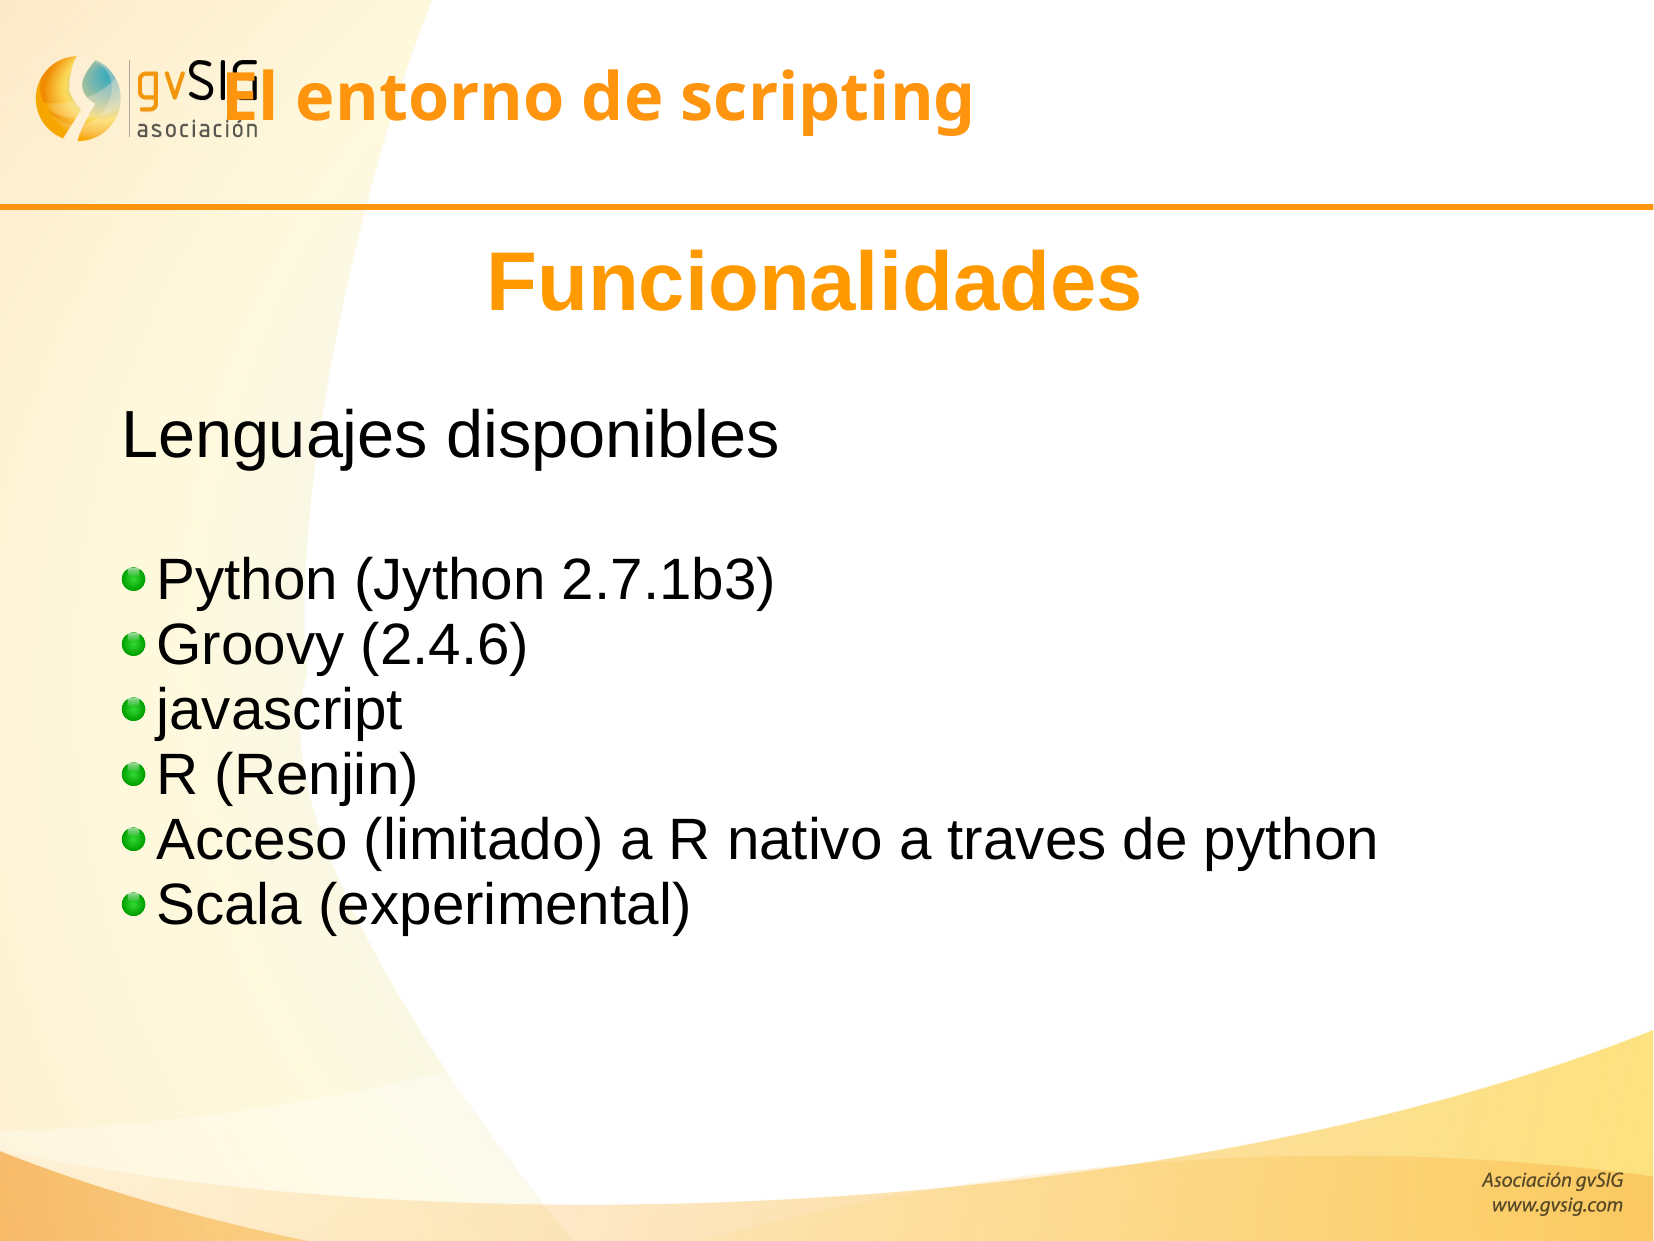

# El entorno de scripting
Funcionalidades
Lenguajes disponibles
Python (Jython 2.7.1b3)
Groovy (2.4.6)
javascript
R (Renjin)
Acceso (limitado) a R nativo a traves de python
Scala (experimental)